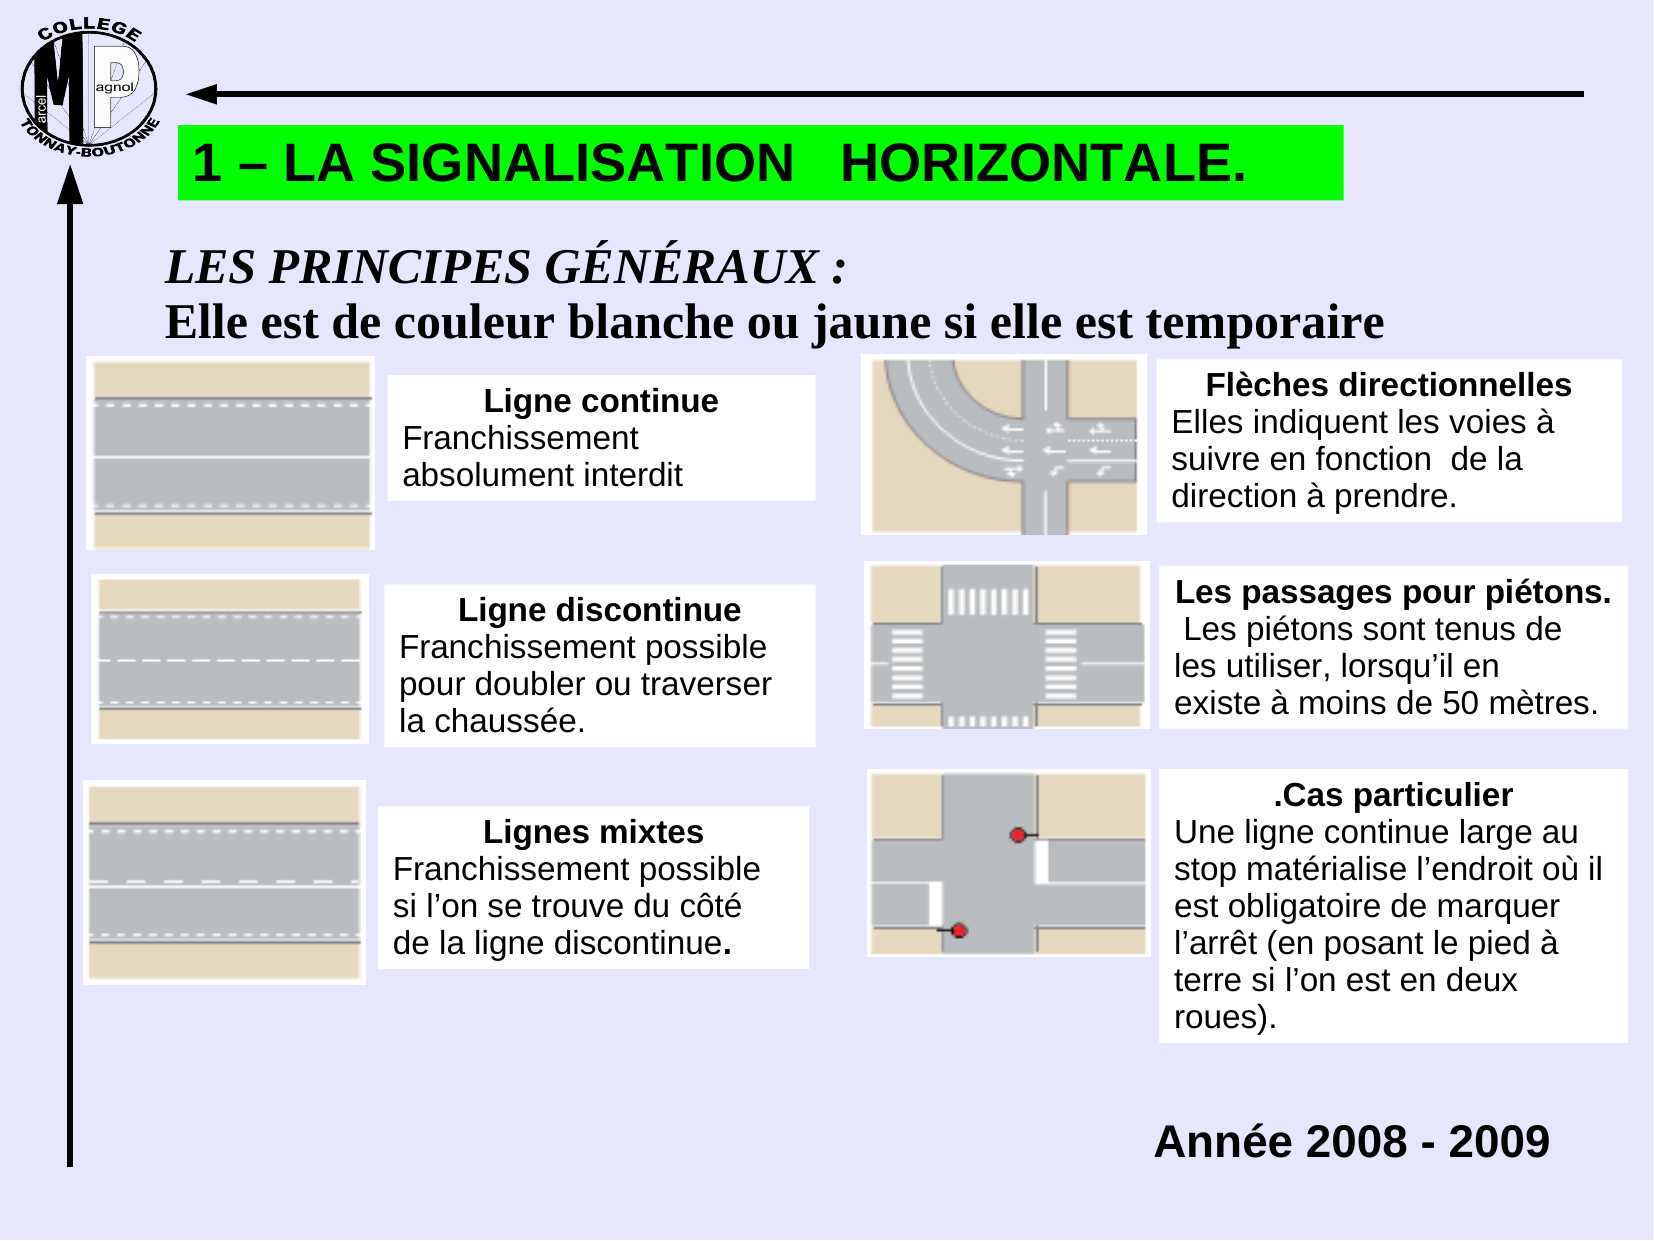

Année 2008 - 2009
1 – LA SIGNALISATION HORIZONTALE.
LES PRINCIPES GÉNÉRAUX :
Elle est de couleur blanche ou jaune si elle est temporaire
Flèches directionnelles
Elles indiquent les voies à suivre en fonction de la direction à prendre.
Ligne continue
Franchissement
absolument interdit
Les passages pour piétons.
 Les piétons sont tenus de les utiliser, lorsqu’il en
existe à moins de 50 mètres.
Ligne discontinue
Franchissement possible
pour doubler ou traverser
la chaussée.
.Cas particulier
Une ligne continue large au stop matérialise l’endroit où il est obligatoire de marquer l’arrêt (en posant le pied à terre si l’on est en deux roues).
Lignes mixtes
Franchissement possible
si l’on se trouve du côté
de la ligne discontinue.